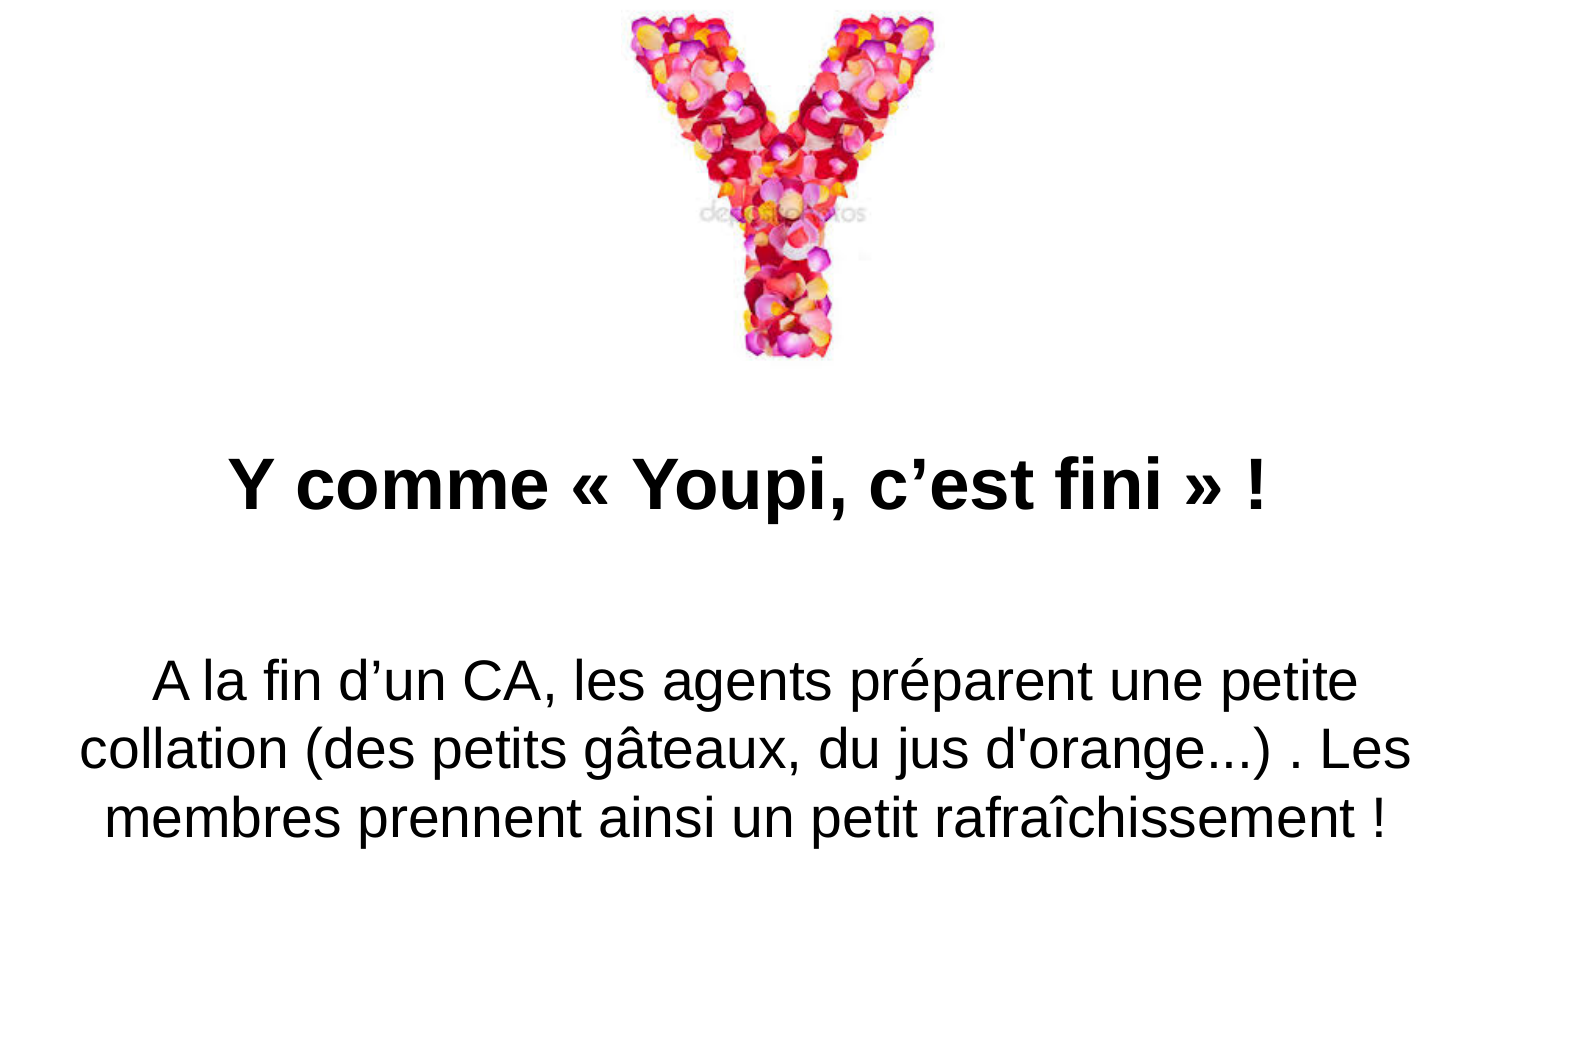

# Y
Y comme « Youpi, c’est fini » !
A la fin d’un CA, les agents préparent une petite collation (des petits gâteaux, du jus d'orange...) . Les membres prennent ainsi un petit rafraîchissement !